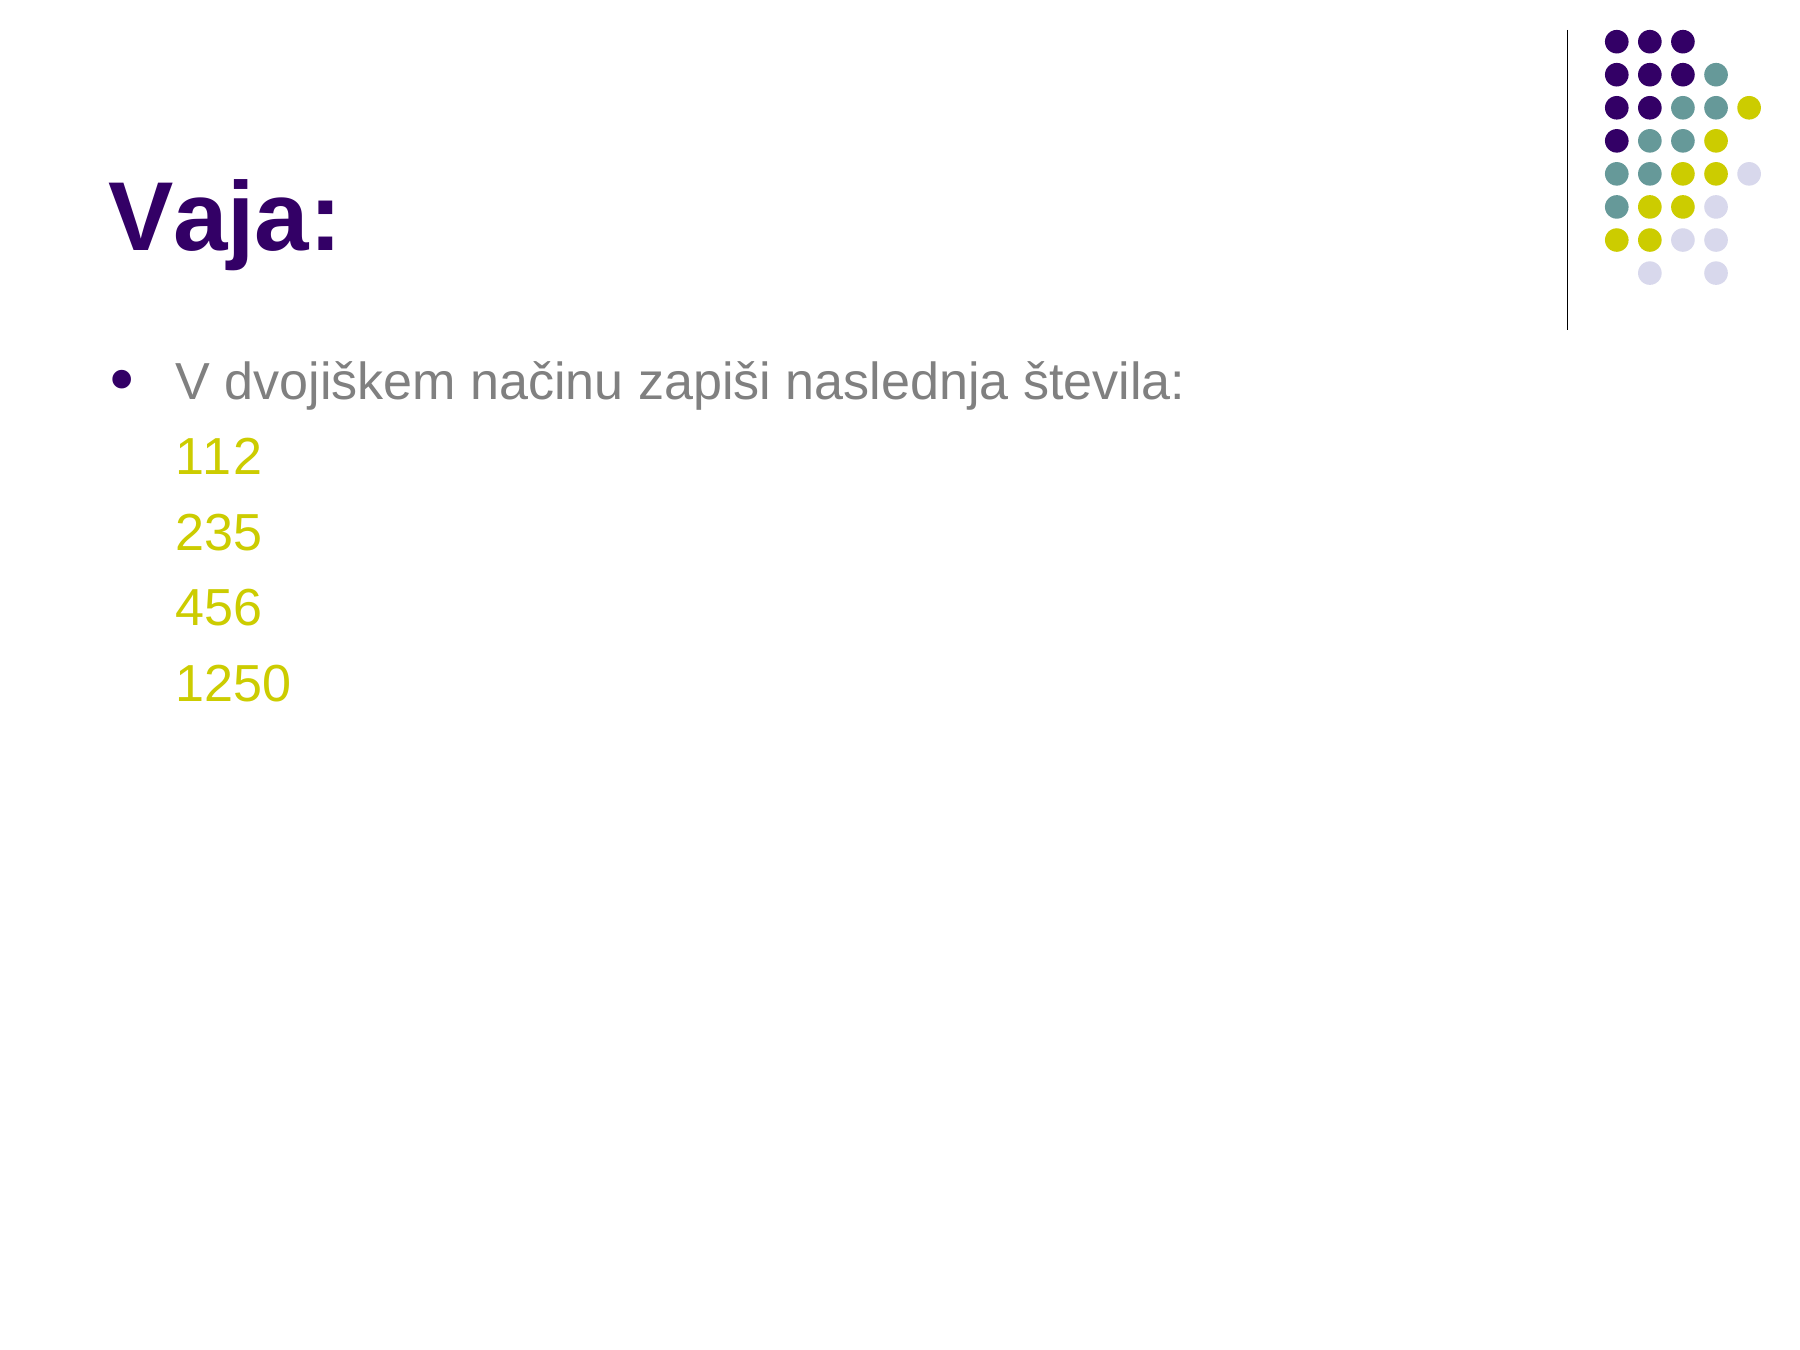

# Vaja:
V dvojiškem načinu zapiši naslednja števila:
	112
	235
	456
	1250